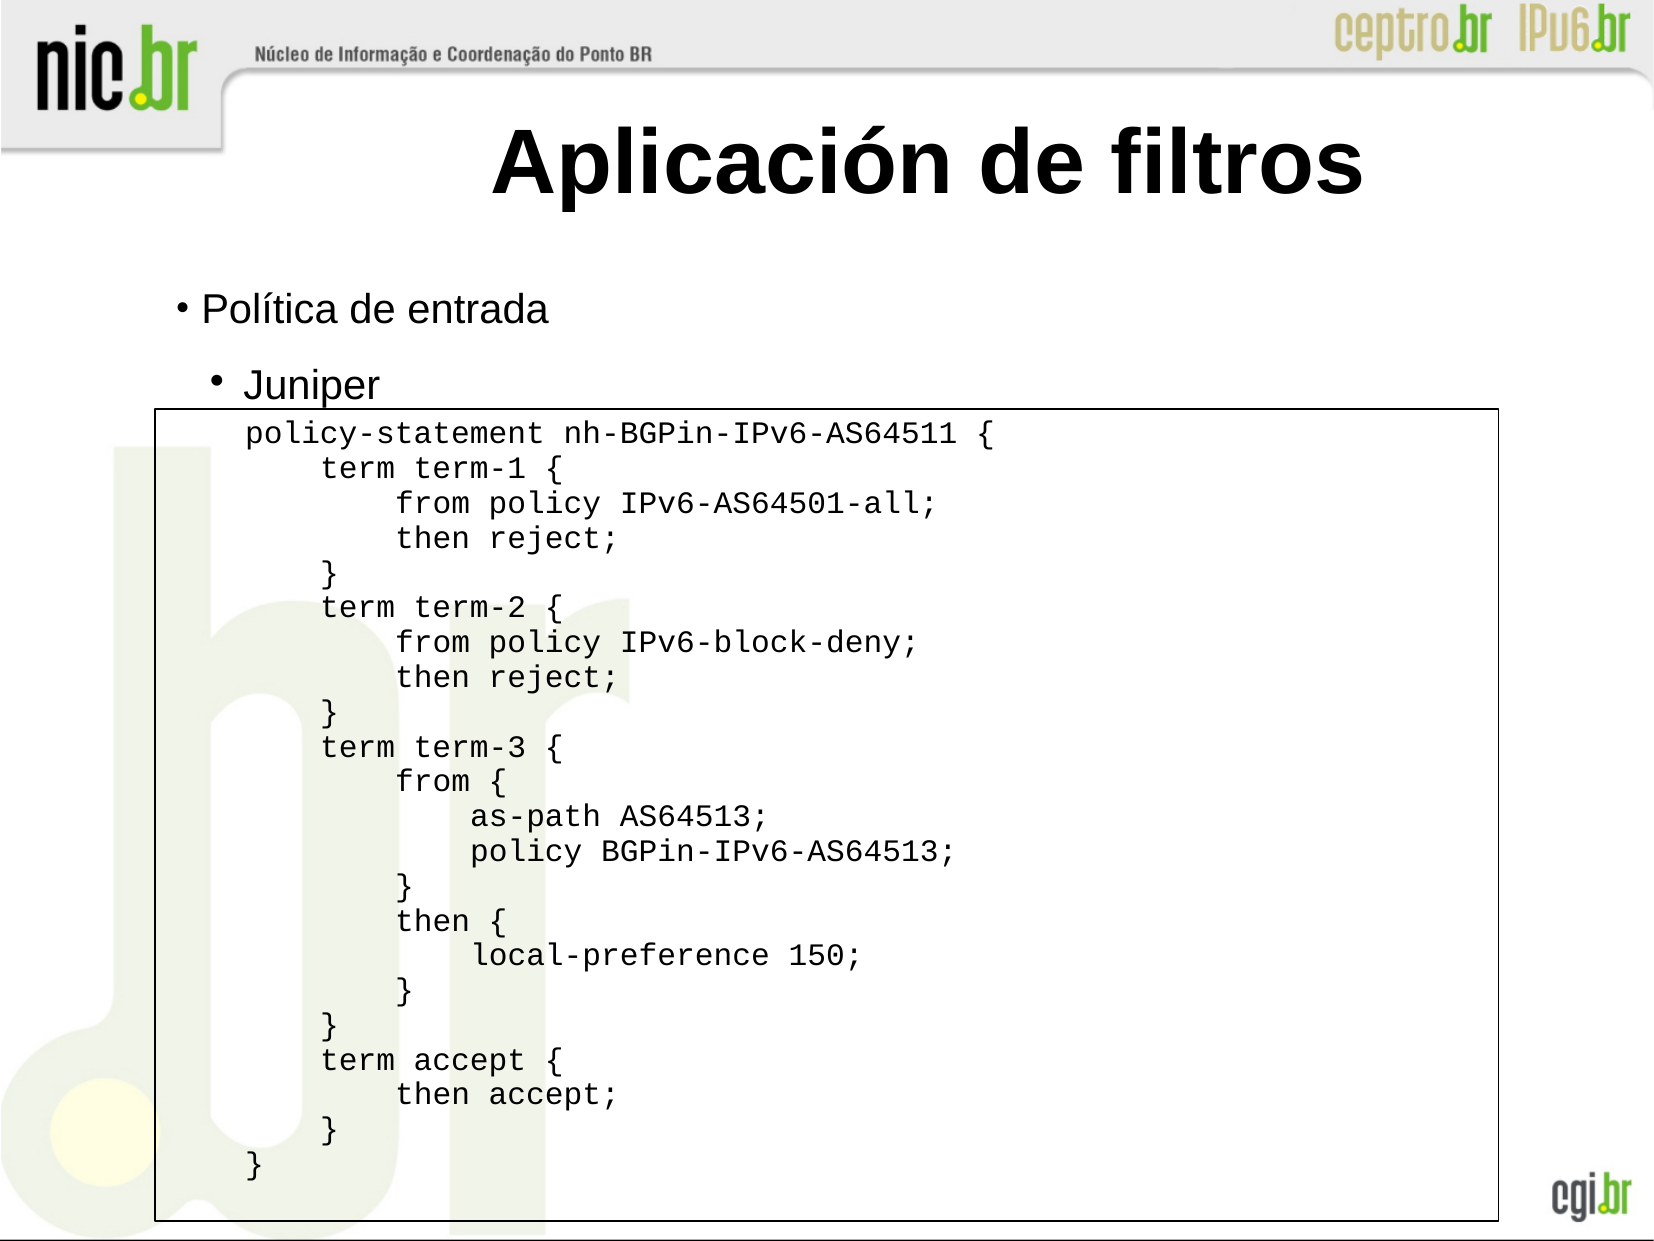

Aplicación de filtros
 Política de entrada
Juniper
 policy-statement nh-BGPin-IPv6-AS64511 {
 term term-1 {
 from policy IPv6-AS64501-all;
 then reject;
 }
 term term-2 {
 from policy IPv6-block-deny;
 then reject;
 }
 term term-3 {
 from {
 as-path AS64513;
 policy BGPin-IPv6-AS64513;
 }
 then {
 local-preference 150;
 }
 }
 term accept {
 then accept;
 }
 }